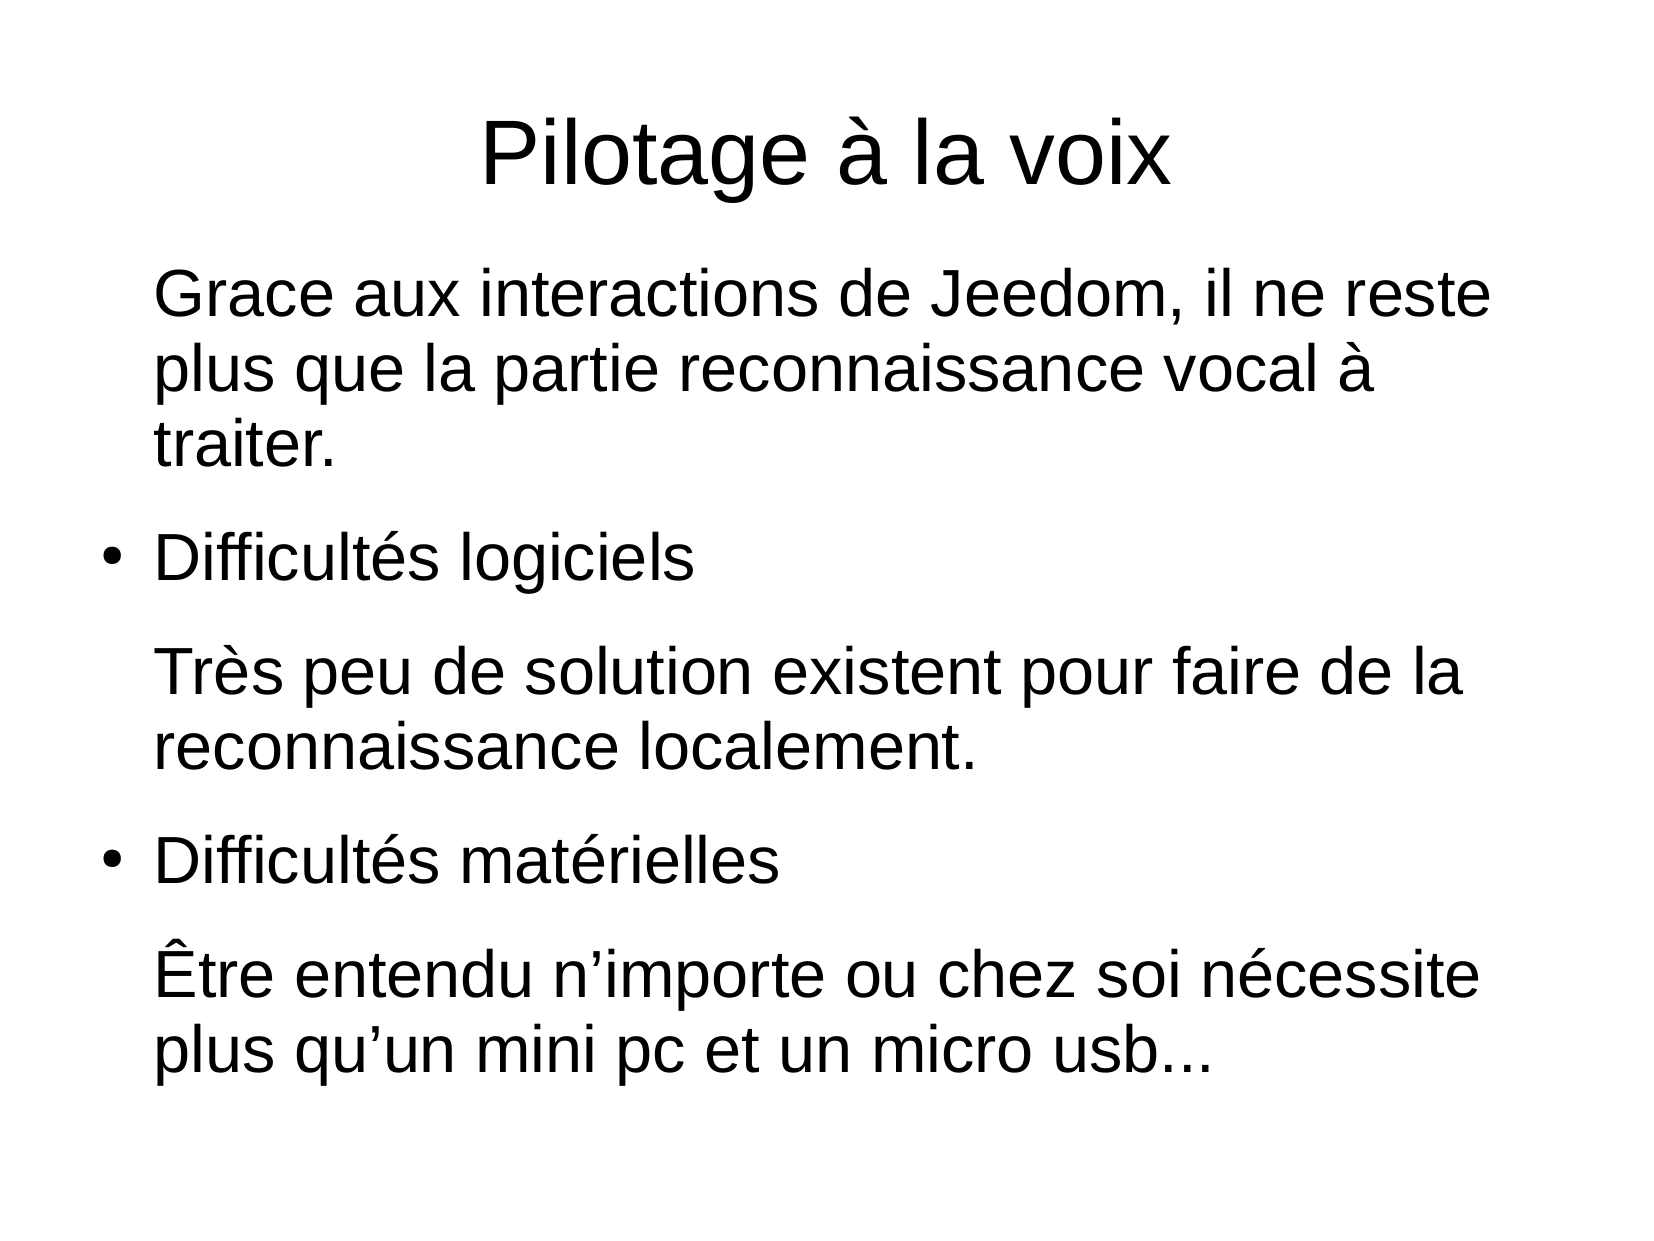

# Pilotage à la voix
Grace aux interactions de Jeedom, il ne reste plus que la partie reconnaissance vocal à traiter.
Difficultés logiciels
Très peu de solution existent pour faire de la reconnaissance localement.
Difficultés matérielles
Être entendu n’importe ou chez soi nécessite plus qu’un mini pc et un micro usb...